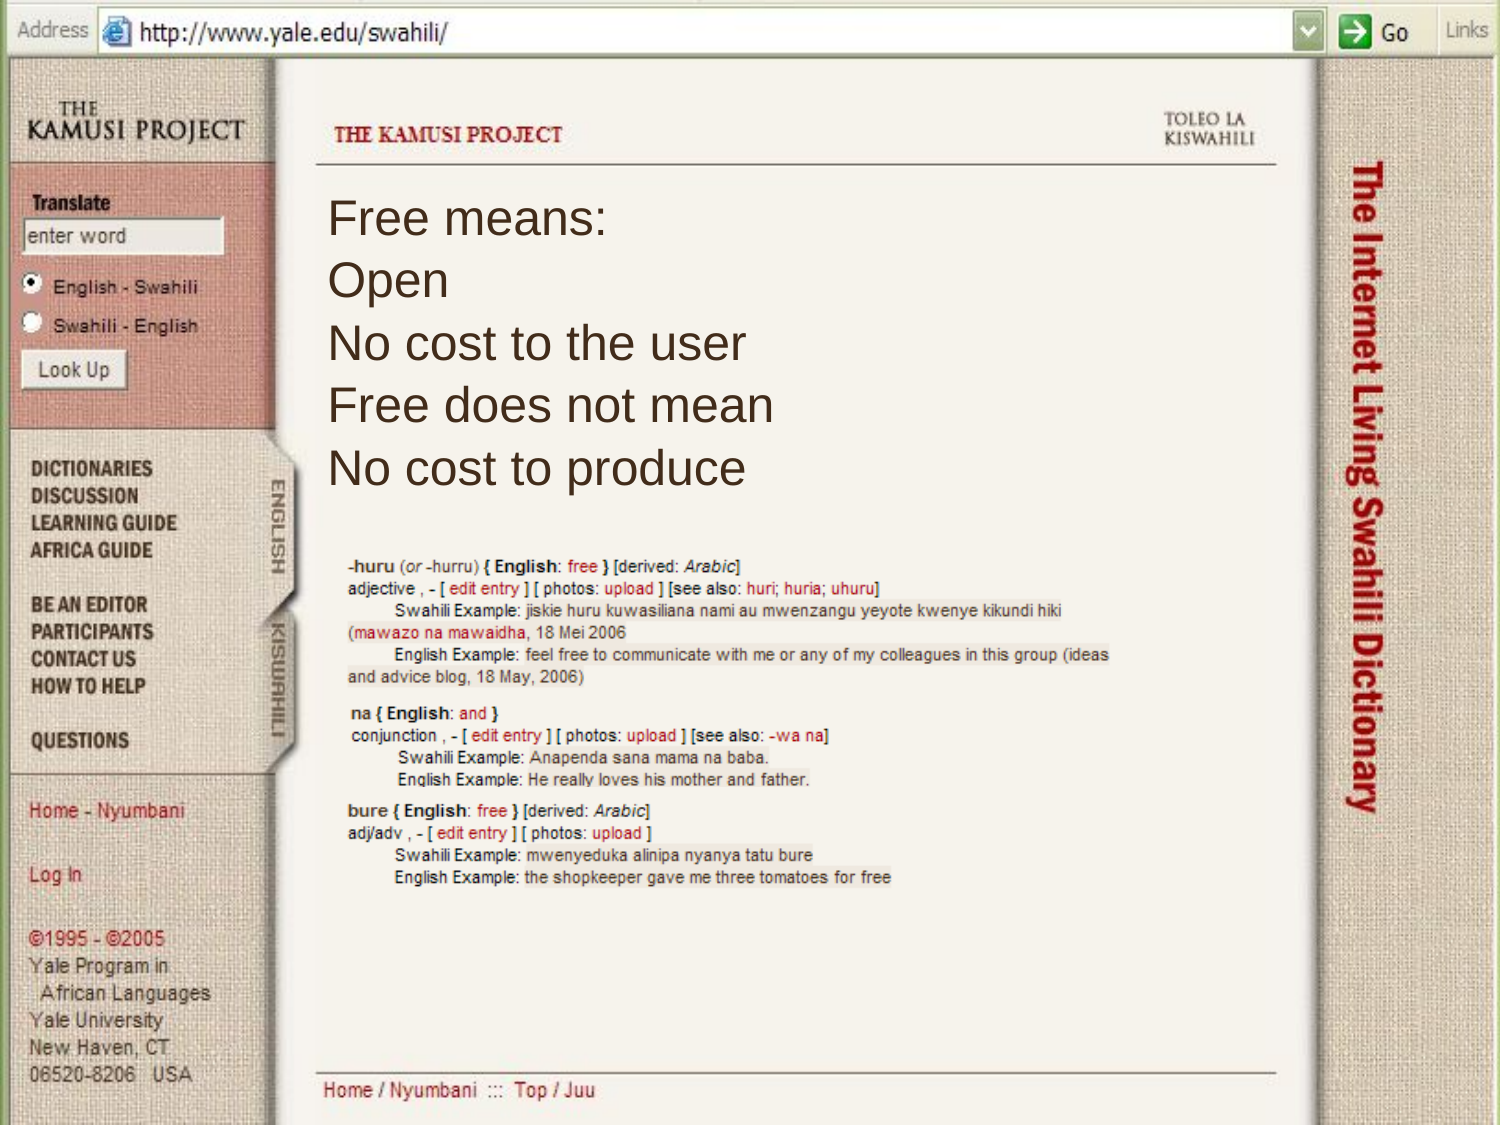

# Free means:
Open
No cost to the user
Free does not mean
No cost to produce